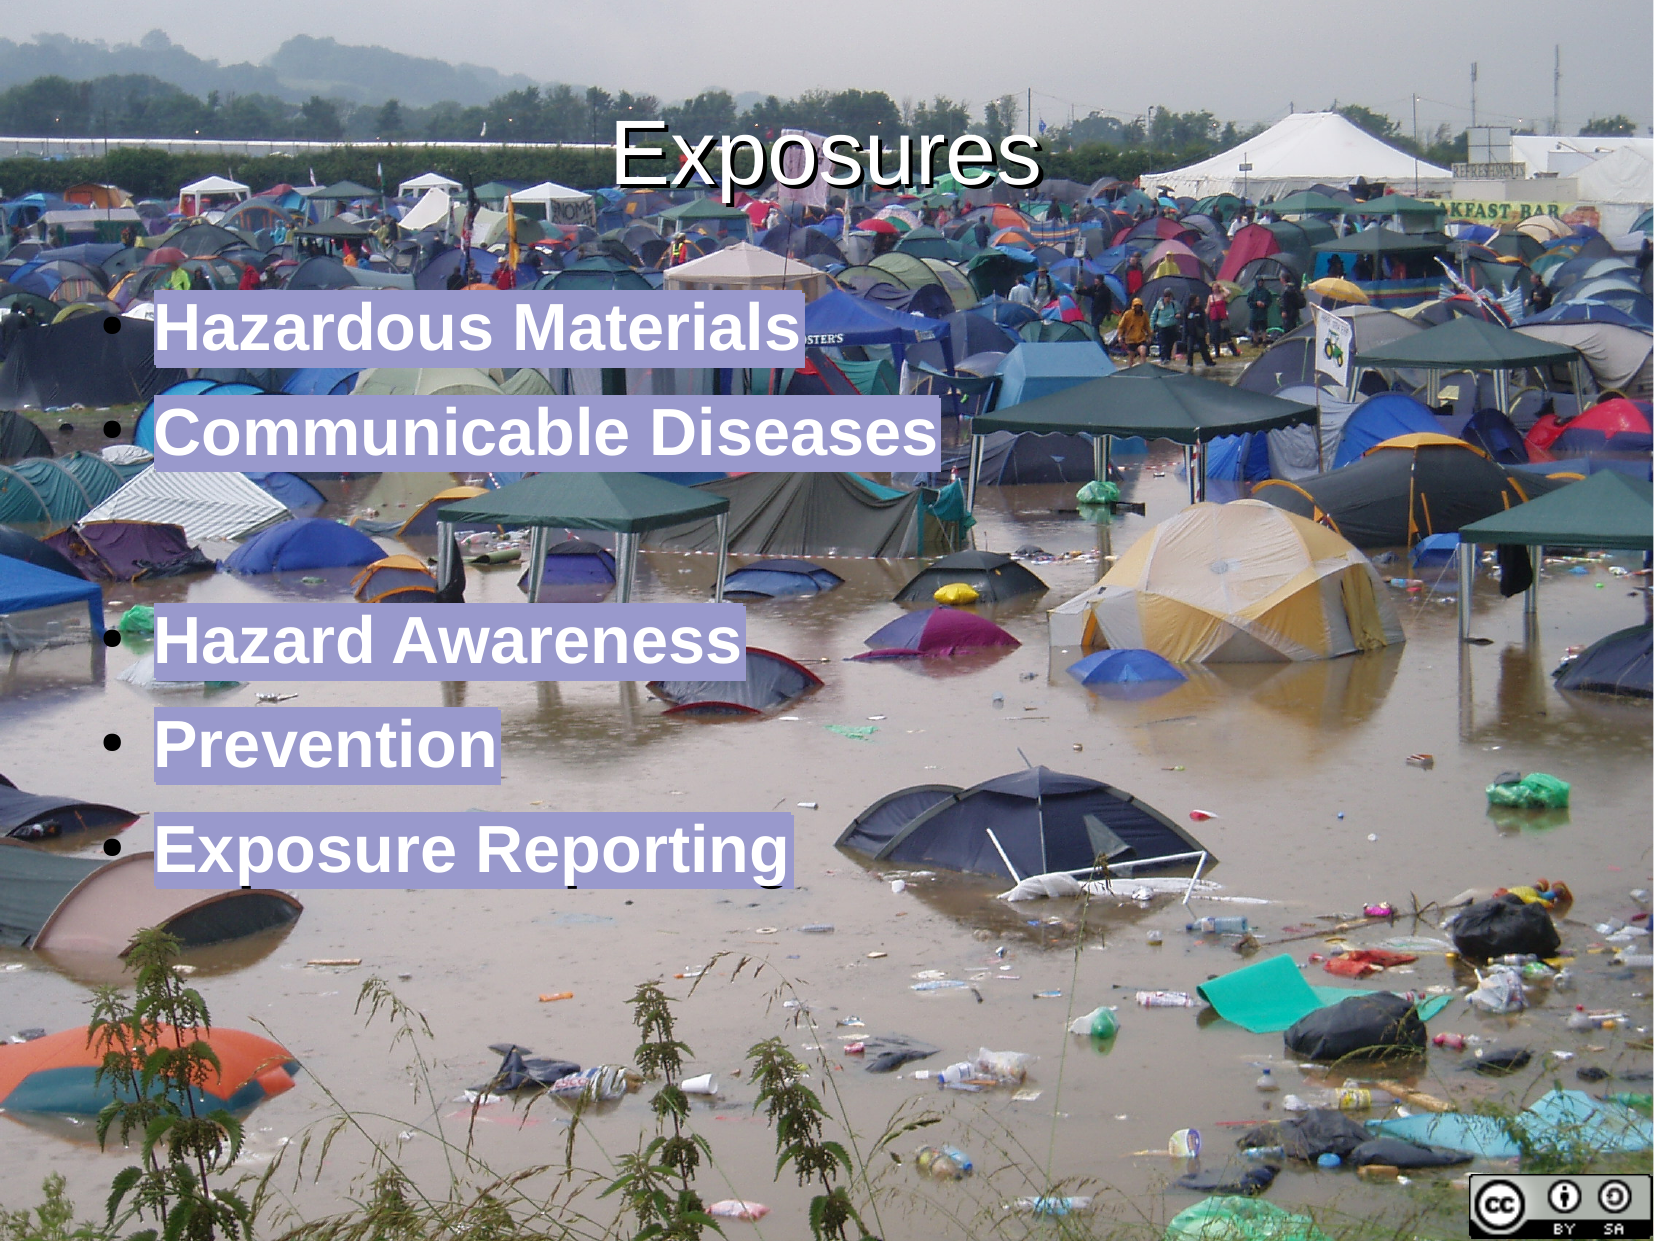

# Exposures
Hazardous Materials
Communicable Diseases
Hazard Awareness
Prevention
Exposure Reporting